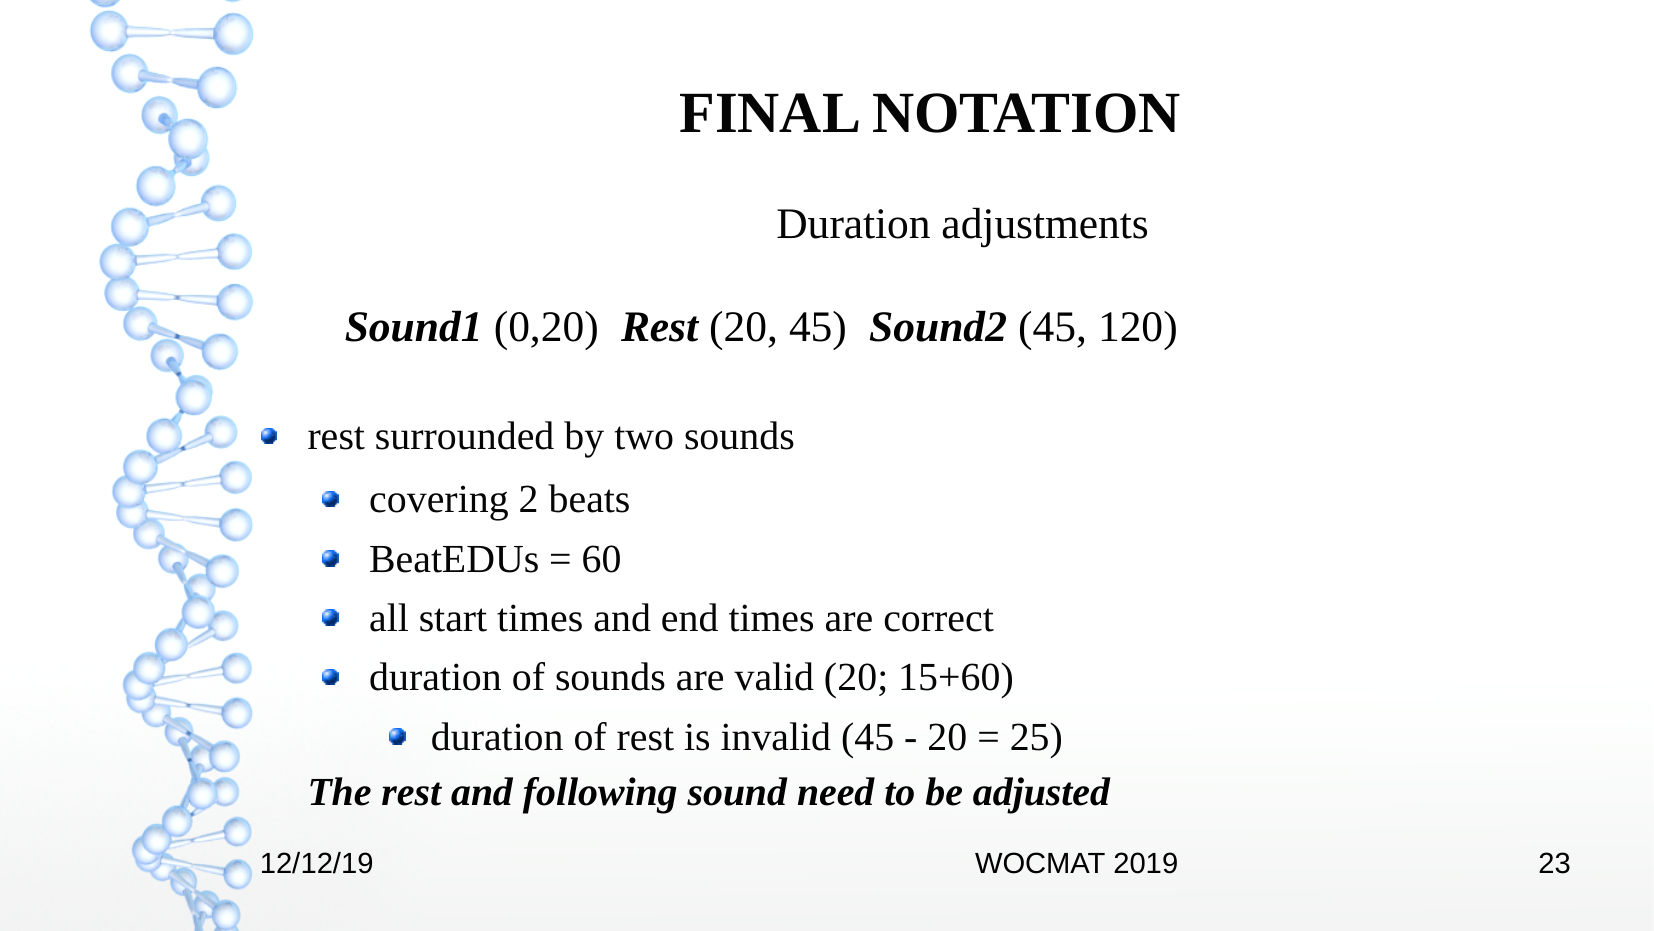

# FINAL NOTATION
Duration adjustments
 Sound1 (0,20) Rest (20, 45) Sound2 (45, 120)
rest surrounded by two sounds
covering 2 beats
BeatEDUs = 60
all start times and end times are correct
duration of sounds are valid (20; 15+60)
duration of rest is invalid (45 - 20 = 25)
The rest and following sound need to be adjusted
12/12/19
WOCMAT 2019
23